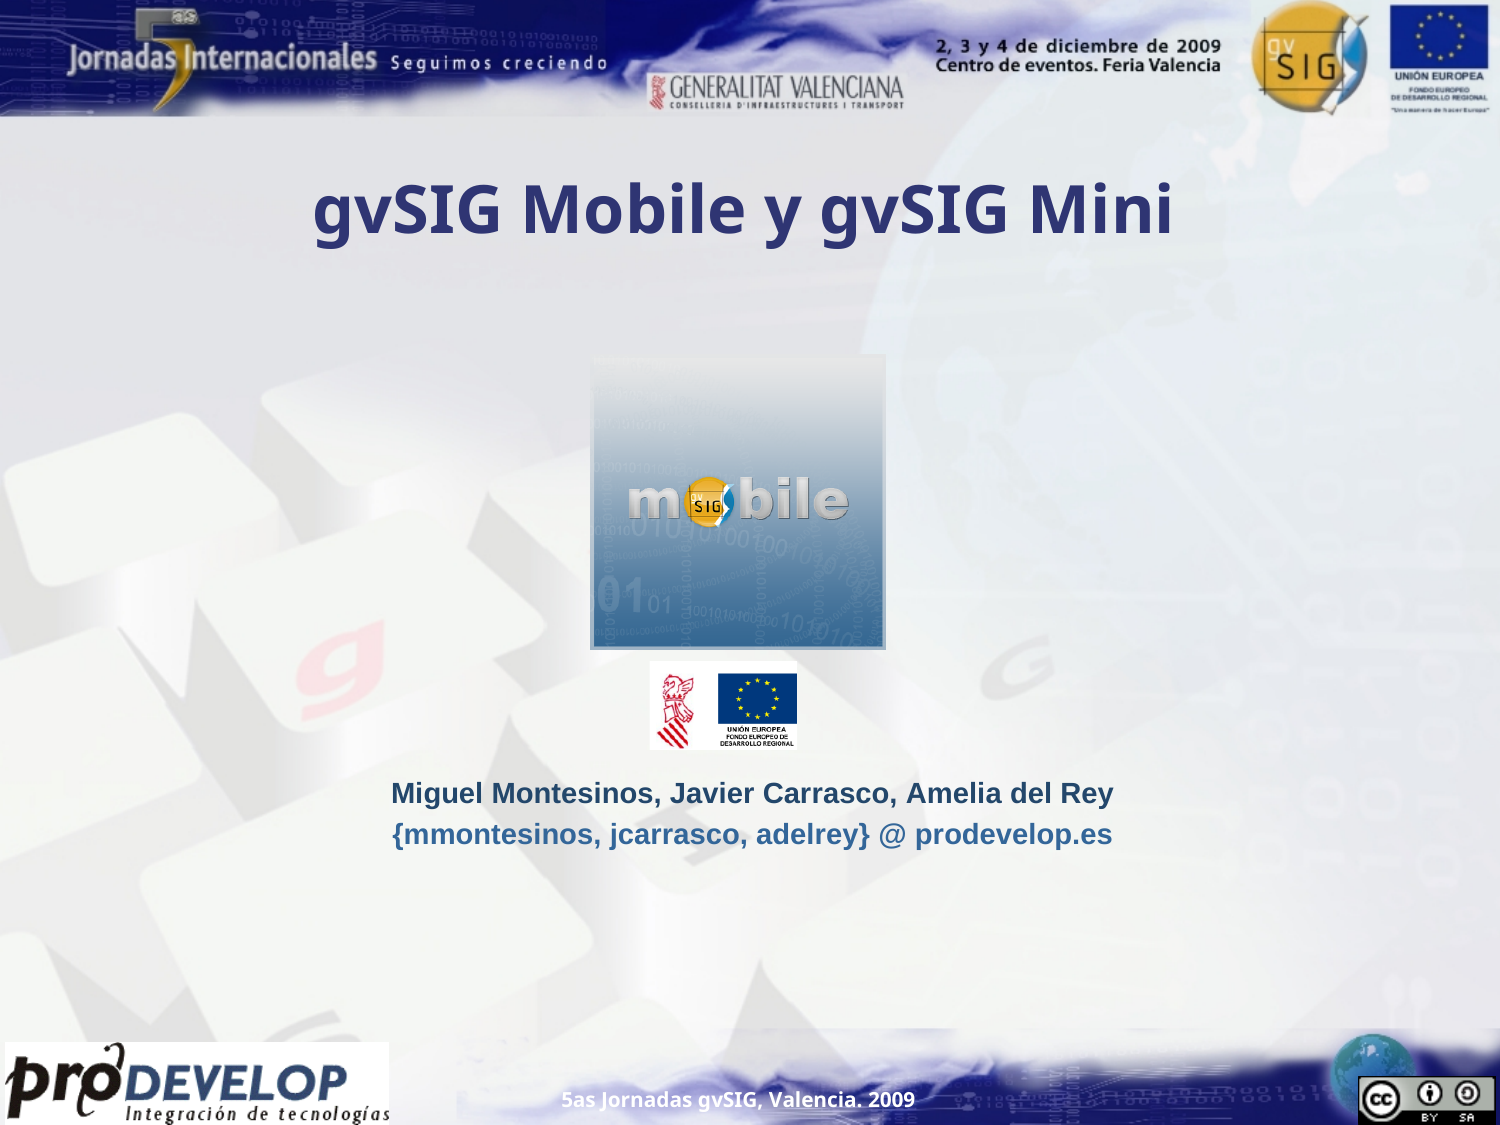

# gvSIG Mobile y gvSIG Mini
Miguel Montesinos, Javier Carrasco, Amelia del Rey
{mmontesinos, jcarrasco, adelrey} @ prodevelop.es
25/10/2006
1
Plan Difusión Interna gvSIG v. 2.0